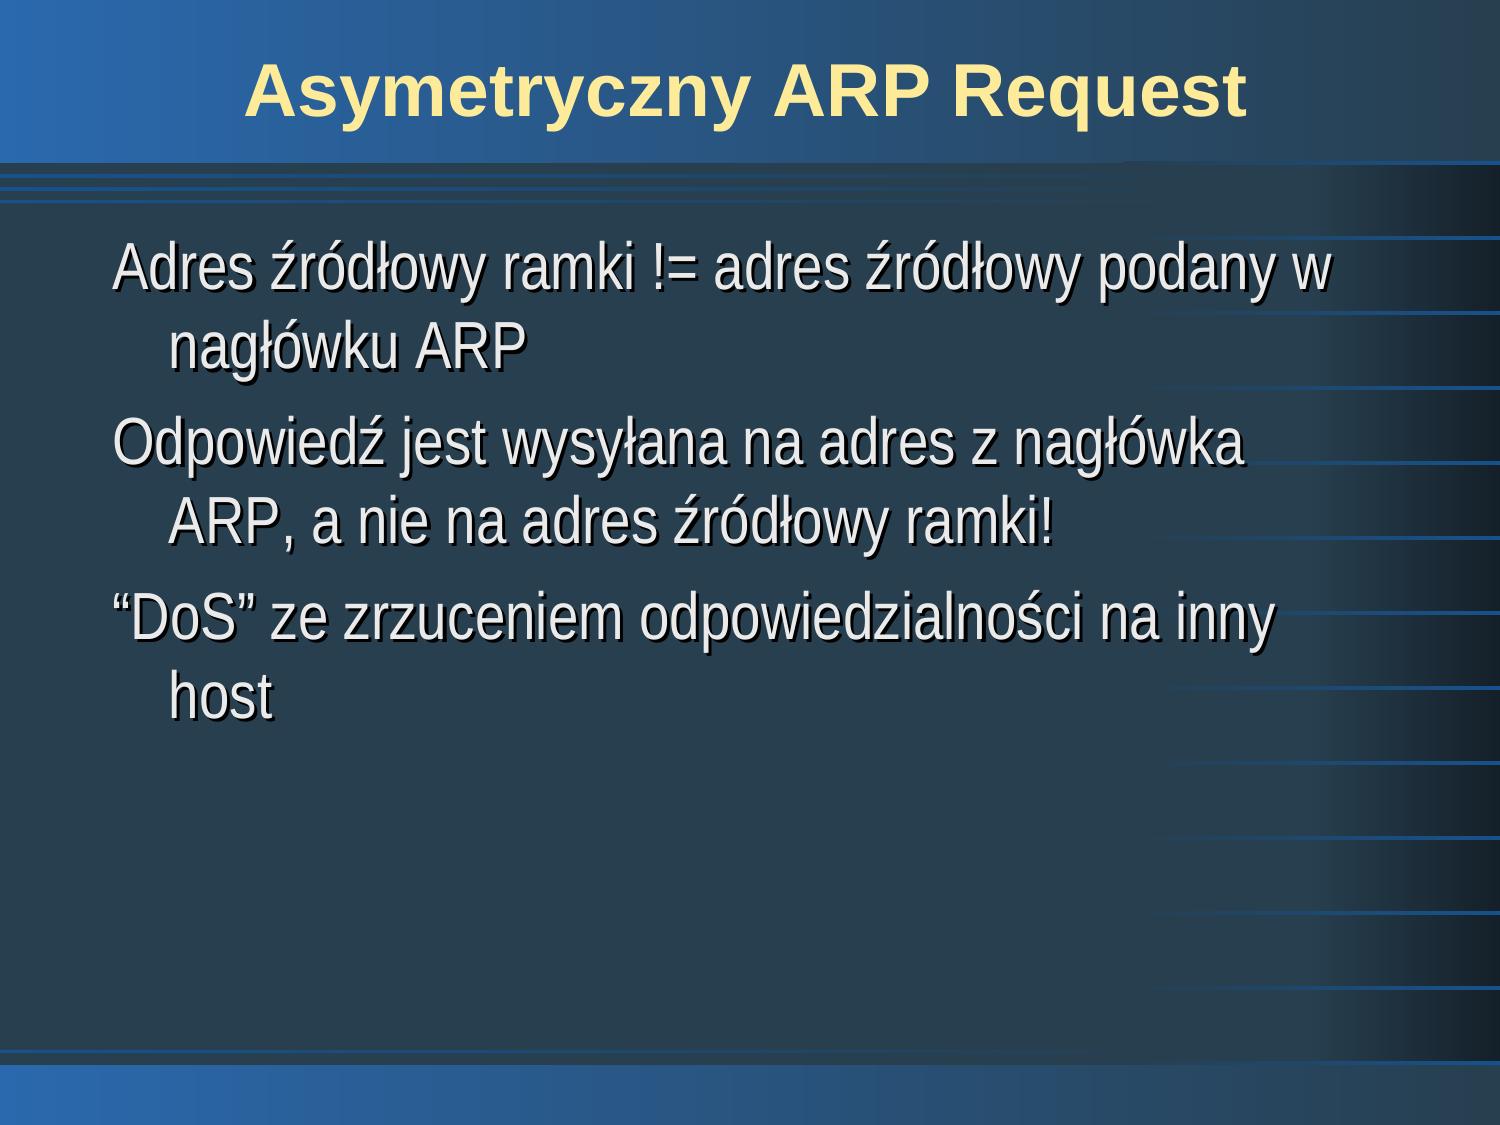

# Asymetryczny ARP Request
Adres źródłowy ramki != adres źródłowy podany w nagłówku ARP
Odpowiedź jest wysyłana na adres z nagłówka ARP, a nie na adres źródłowy ramki!
“DoS” ze zrzuceniem odpowiedzialności na inny host